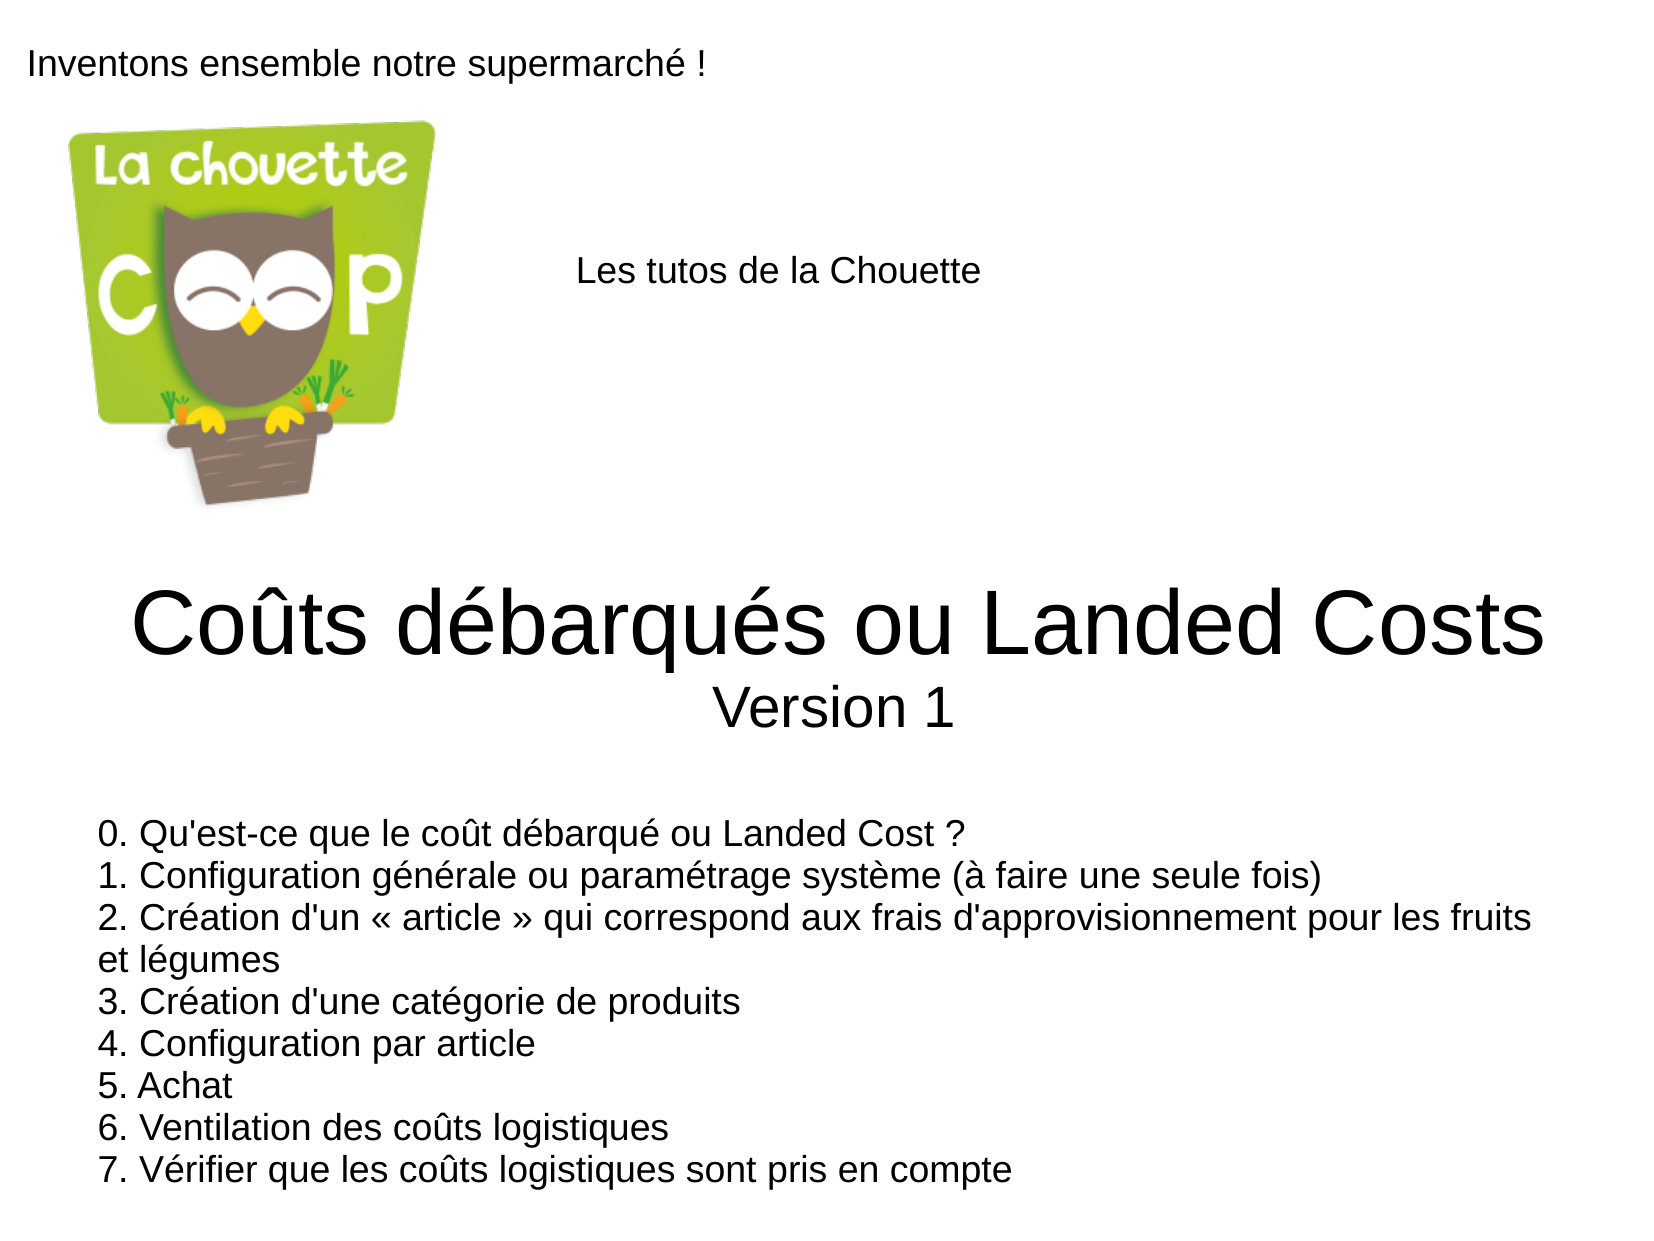

Inventons ensemble notre supermarché !
Les tutos de la Chouette
# Coûts débarqués ou Landed Costs Version 1
0. Qu'est-ce que le coût débarqué ou Landed Cost ?
1. Configuration générale ou paramétrage système (à faire une seule fois)
2. Création d'un « article » qui correspond aux frais d'approvisionnement pour les fruits et légumes
3. Création d'une catégorie de produits
4. Configuration par article
5. Achat
6. Ventilation des coûts logistiques
7. Vérifier que les coûts logistiques sont pris en compte